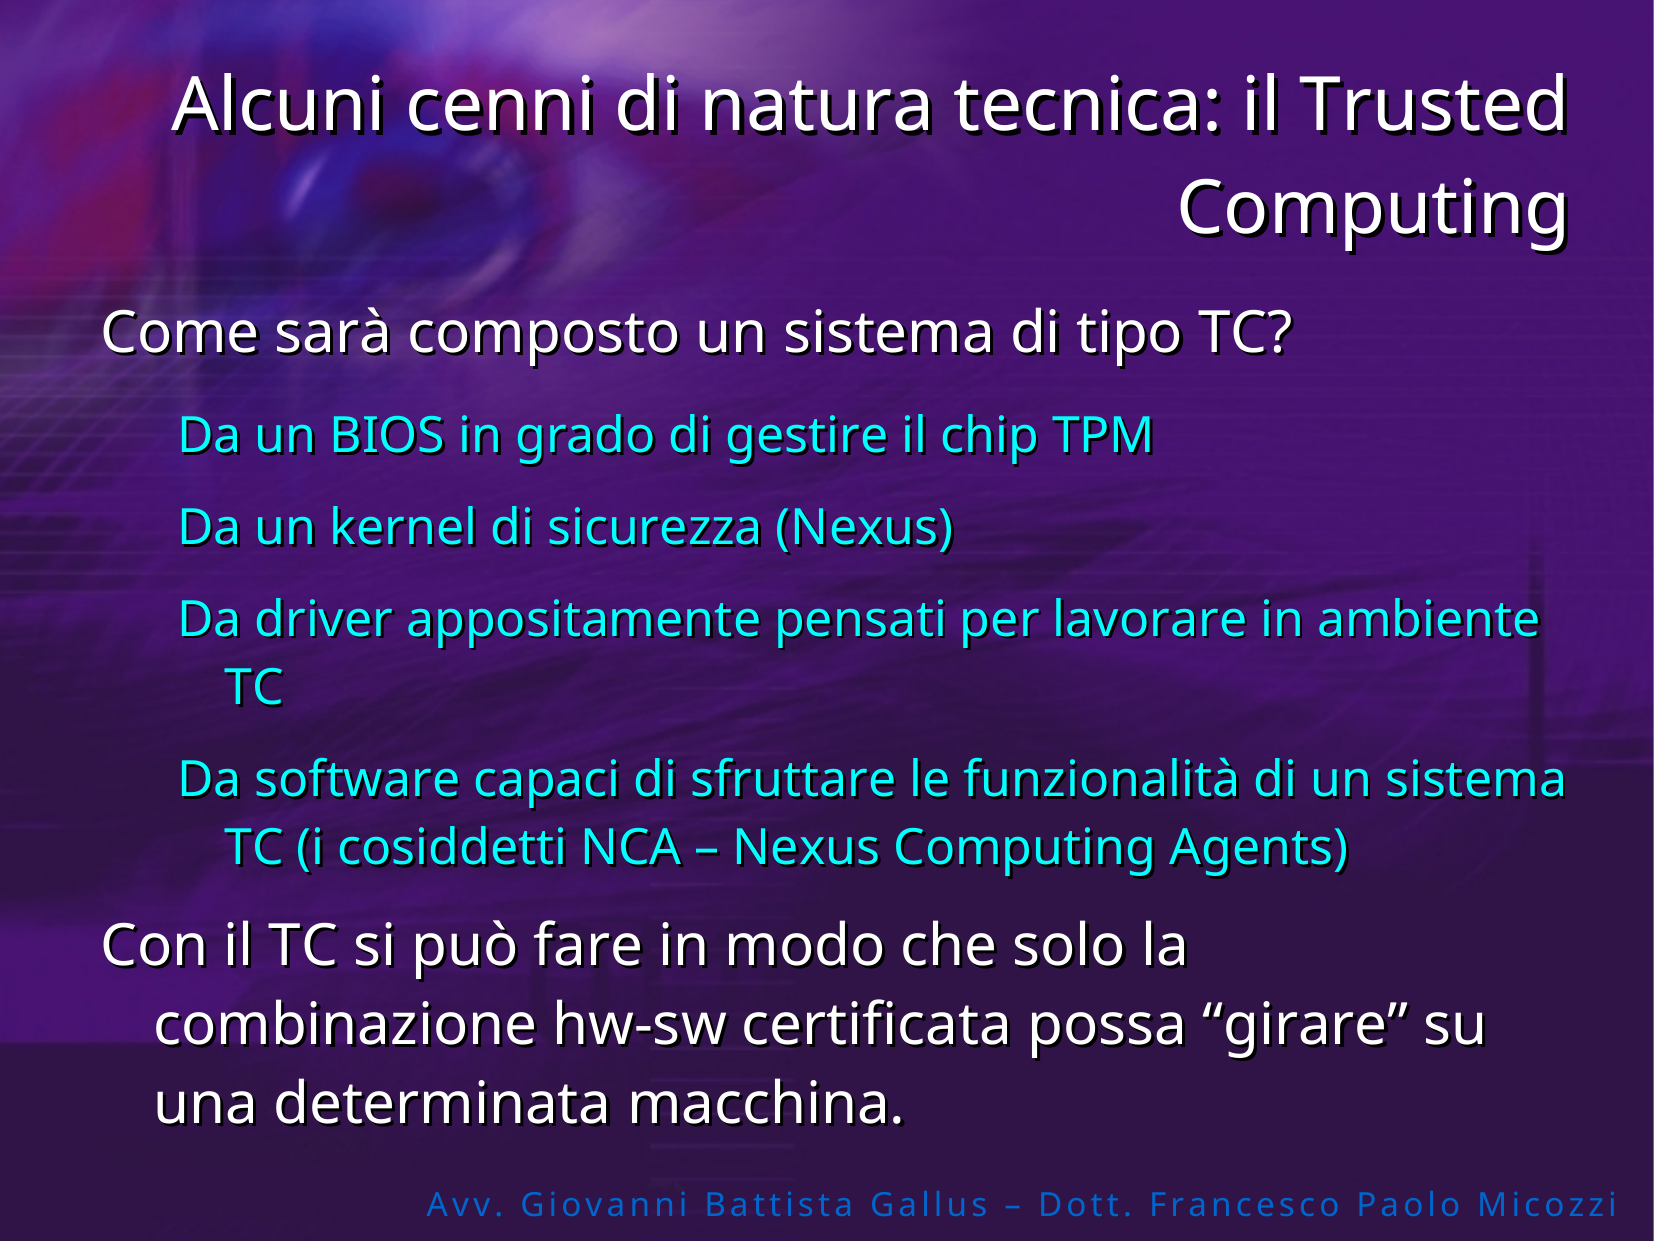

# Alcuni cenni di natura tecnica: il Trusted Computing
Come sarà composto un sistema di tipo TC?
Da un BIOS in grado di gestire il chip TPM
Da un kernel di sicurezza (Nexus)
Da driver appositamente pensati per lavorare in ambiente TC
Da software capaci di sfruttare le funzionalità di un sistema TC (i cosiddetti NCA – Nexus Computing Agents)
Con il TC si può fare in modo che solo la combinazione hw-sw certificata possa “girare” su una determinata macchina.
dott. Francesco Paolo Micozzi - f.micozzi@studionati.it